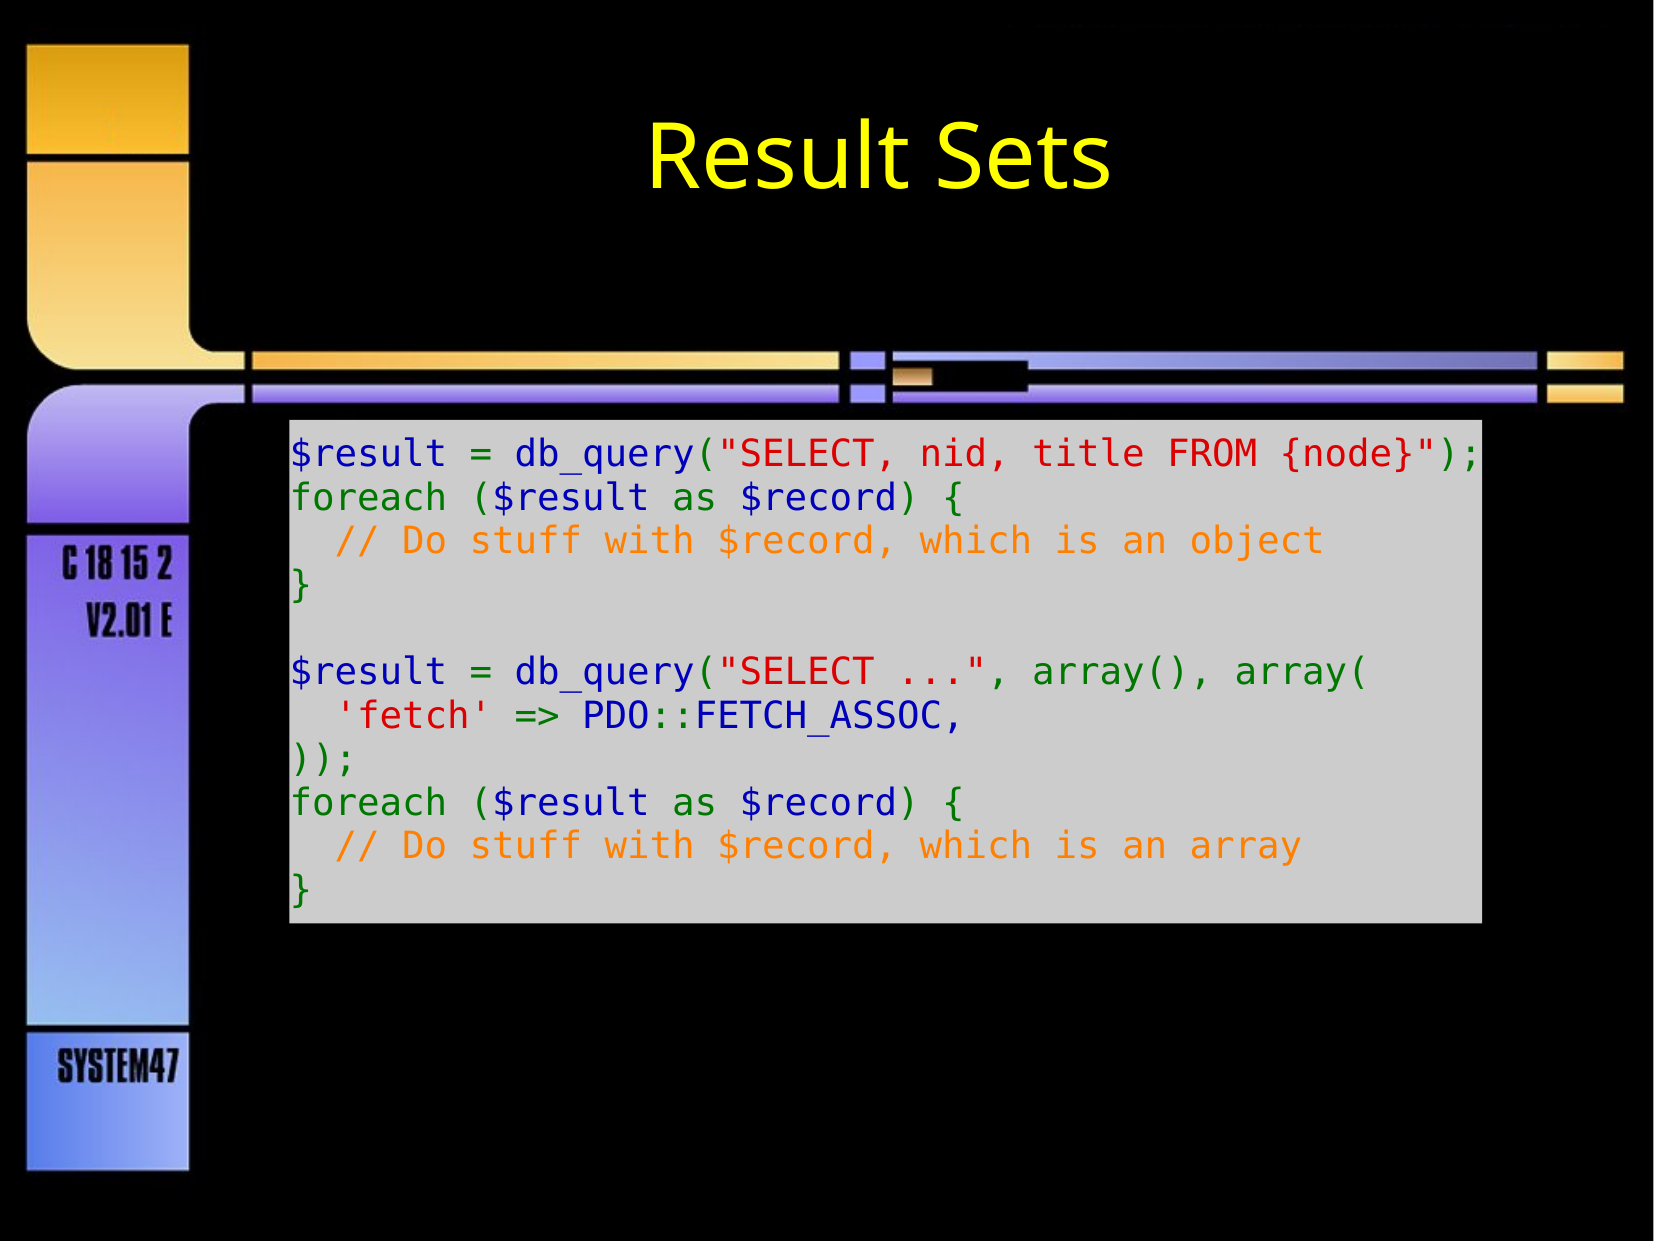

# Result Sets
$result = db_query("SELECT, nid, title FROM {node}");
foreach ($result as $record) {
  // Do stuff with $record, which is an object
}
$result = db_query("SELECT ...", array(), array(
 'fetch' => PDO::FETCH_ASSOC,
));
foreach ($result as $record) {
  // Do stuff with $record, which is an array
}